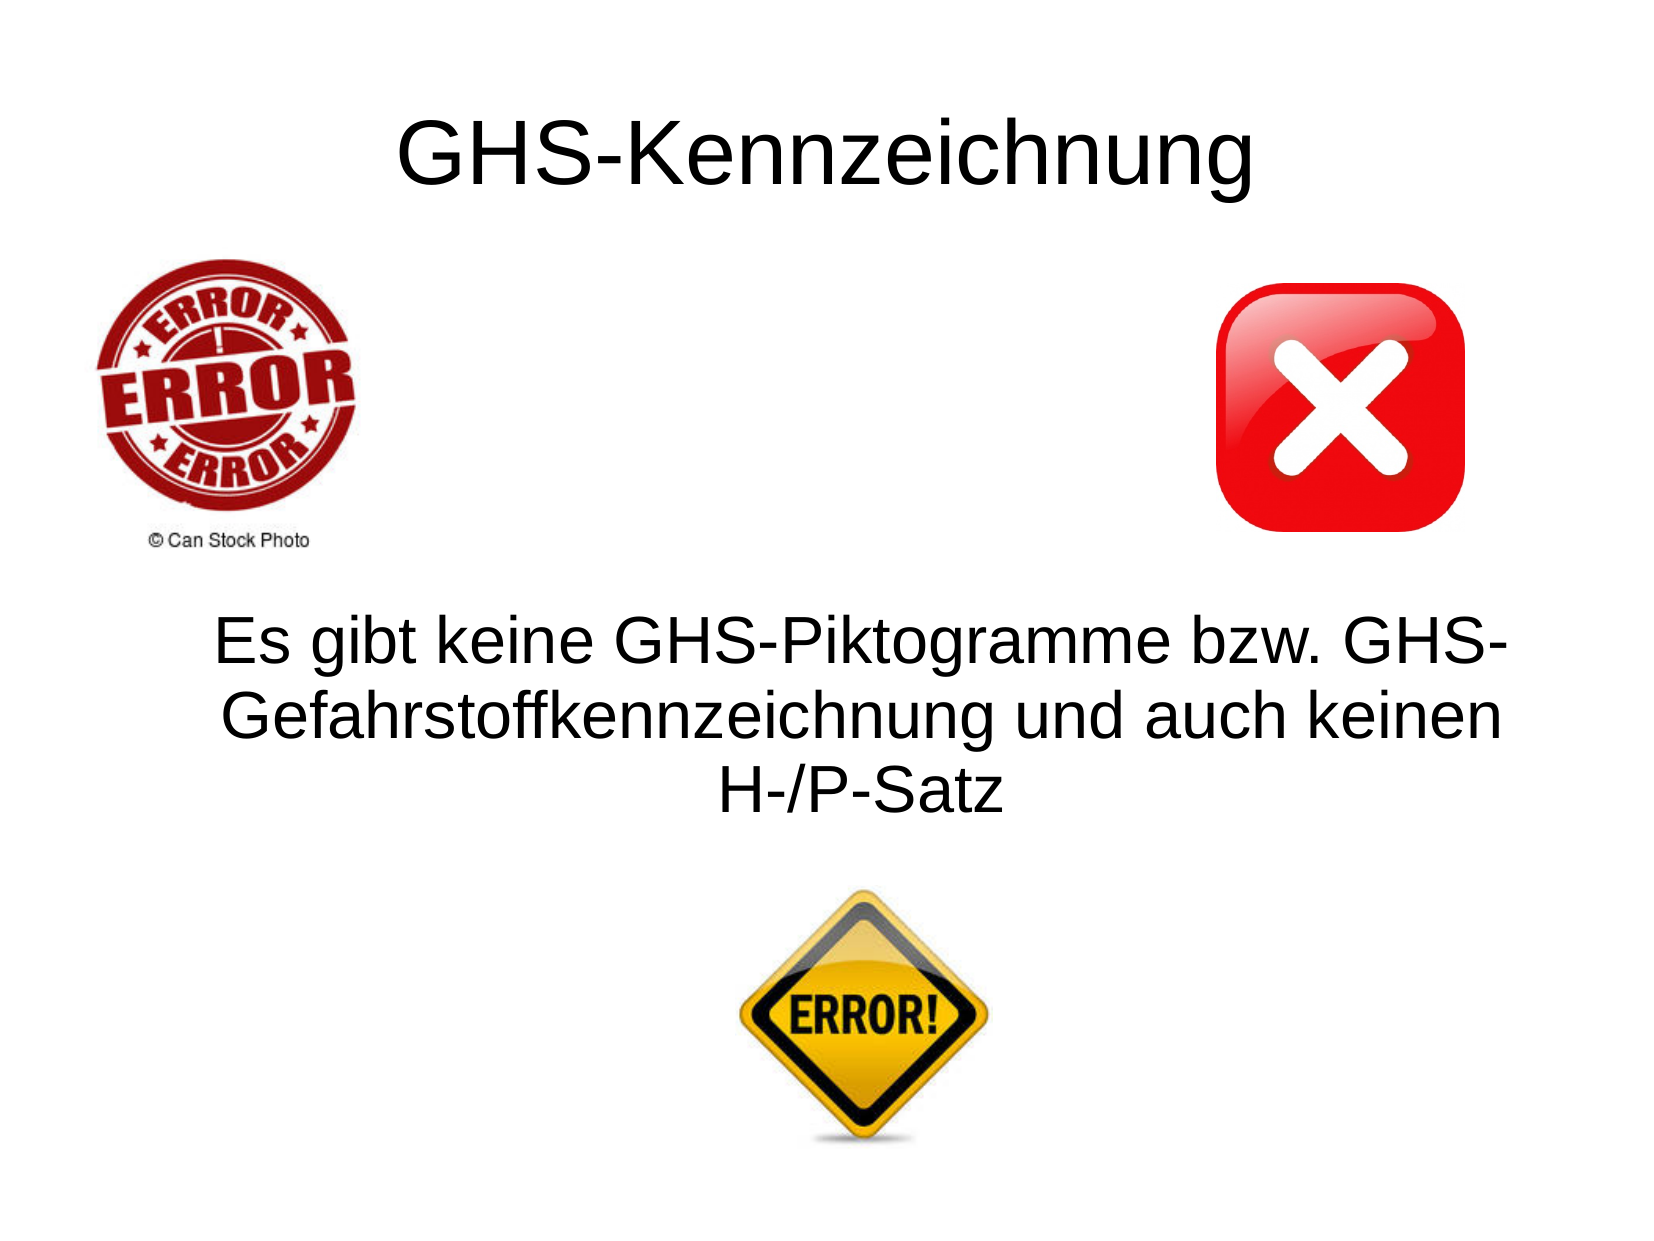

# GHS-Kennzeichnung
Es gibt keine GHS-Piktogramme bzw. GHS-Gefahrstoffkennzeichnung und auch keinen H-/P-Satz